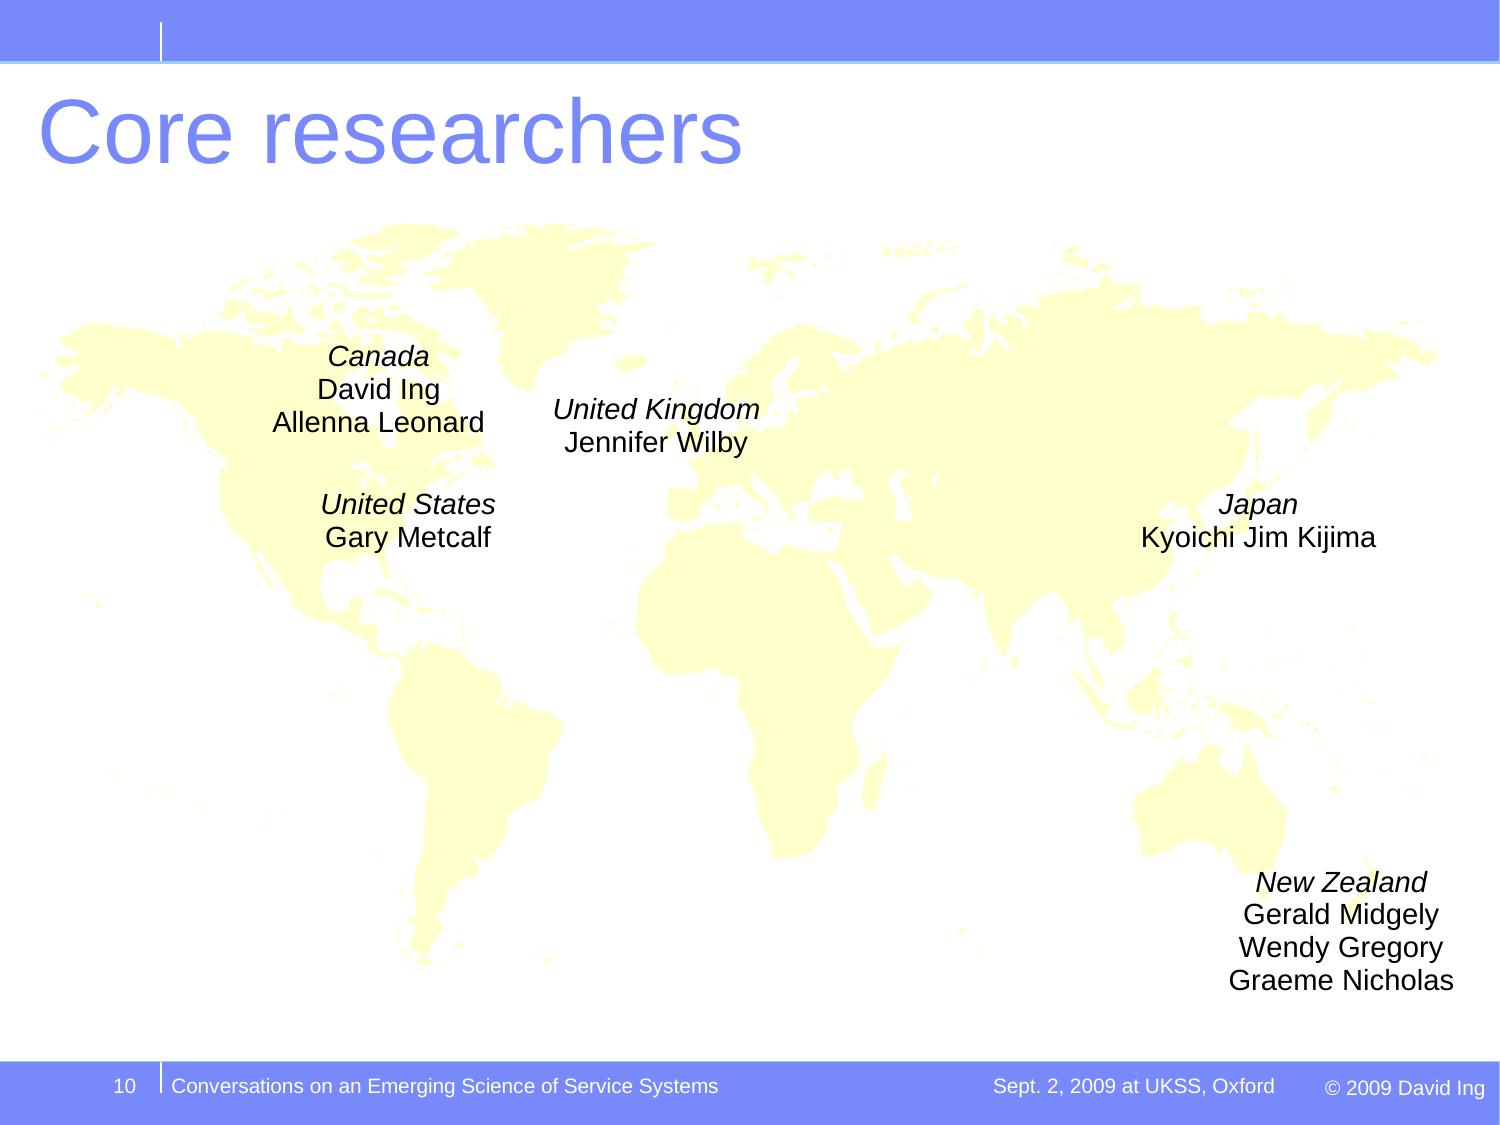

# Core researchers
Canada
David Ing
Allenna Leonard
United Kingdom
Jennifer Wilby
United States
Gary Metcalf
Japan
Kyoichi Jim Kijima
New Zealand
Gerald Midgely
Wendy Gregory
Graeme Nicholas
10
Conversations on an Emerging Science of Service Systems
Sept. 2, 2009 at UKSS, Oxford